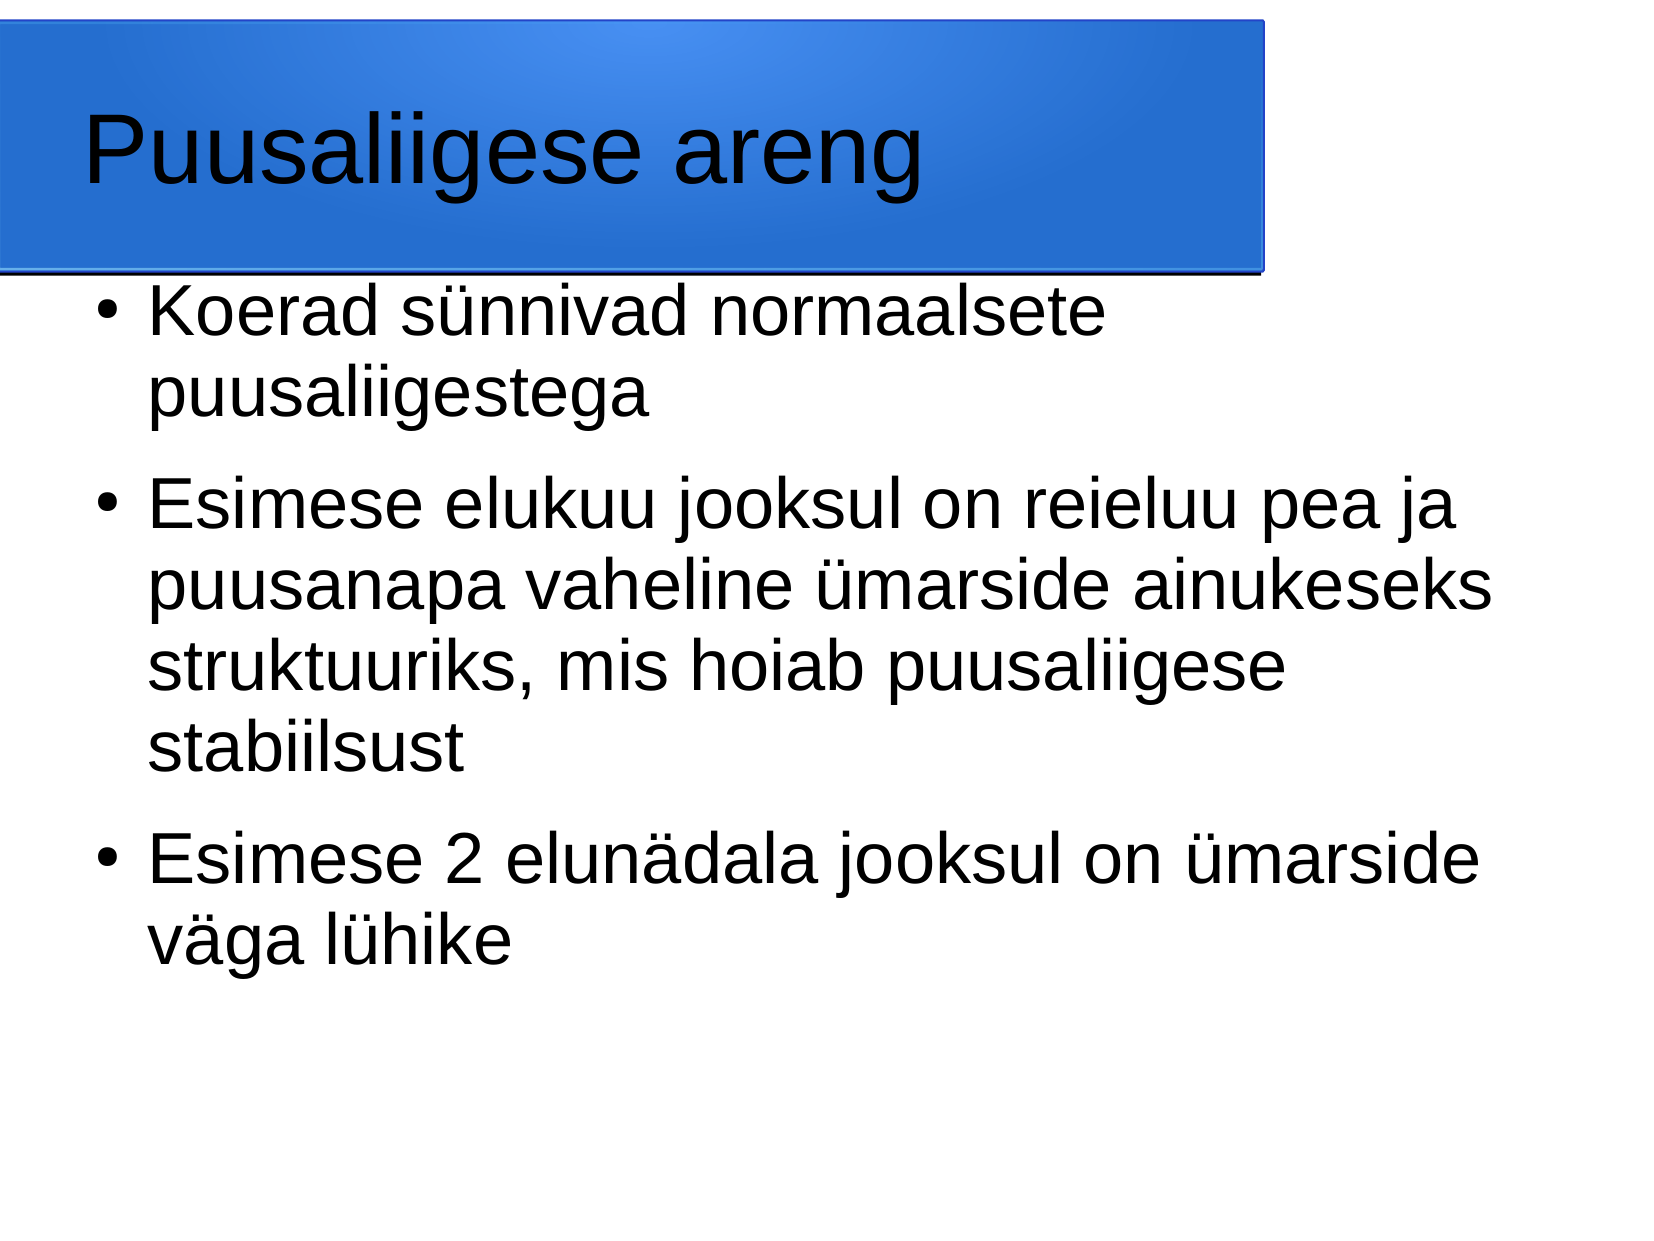

# Puusaliigese areng
Koerad sünnivad normaalsete puusaliigestega
Esimese elukuu jooksul on reieluu pea ja puusanapa vaheline ümarside ainukeseks struktuuriks, mis hoiab puusaliigese stabiilsust
Esimese 2 elunädala jooksul on ümarside väga lühike